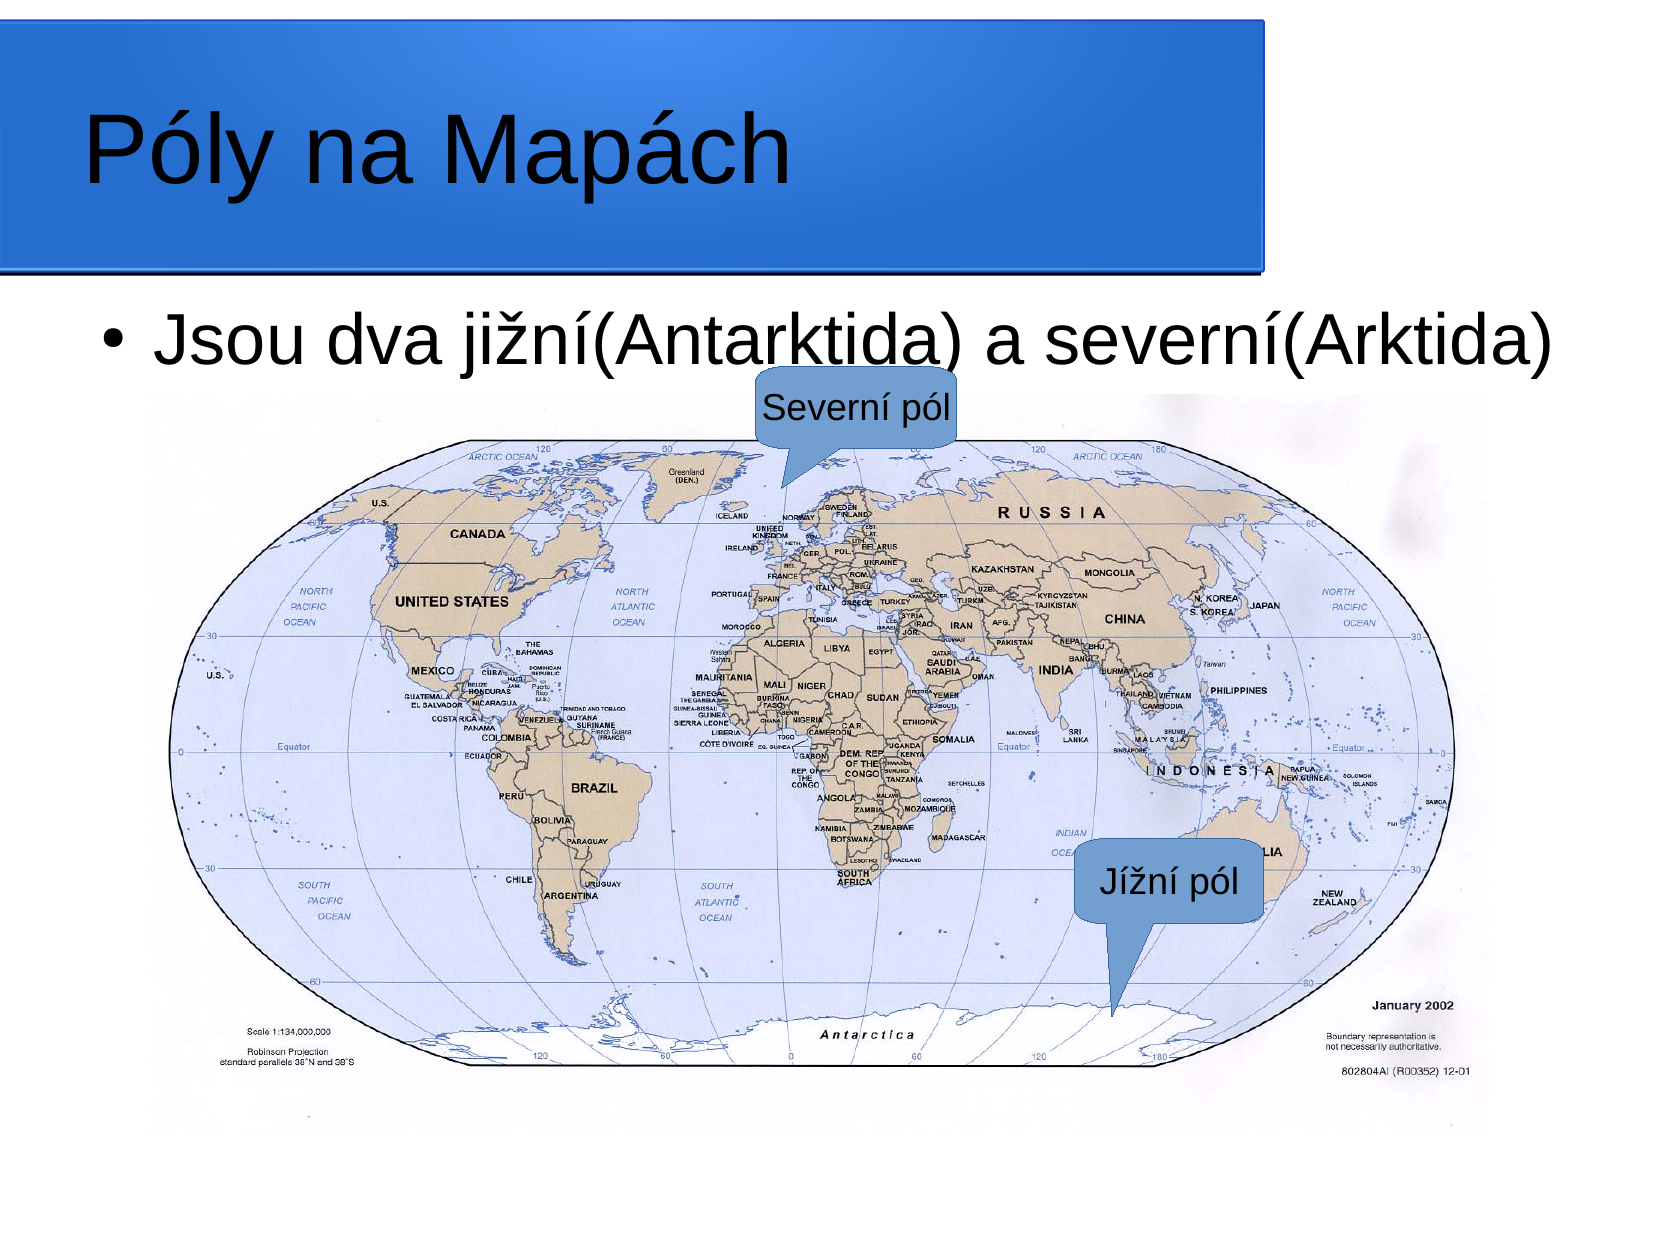

# Póly na Mapách
Jsou dva jižní(Antarktida) a severní(Arktida)
Severní pól
Jížní pól